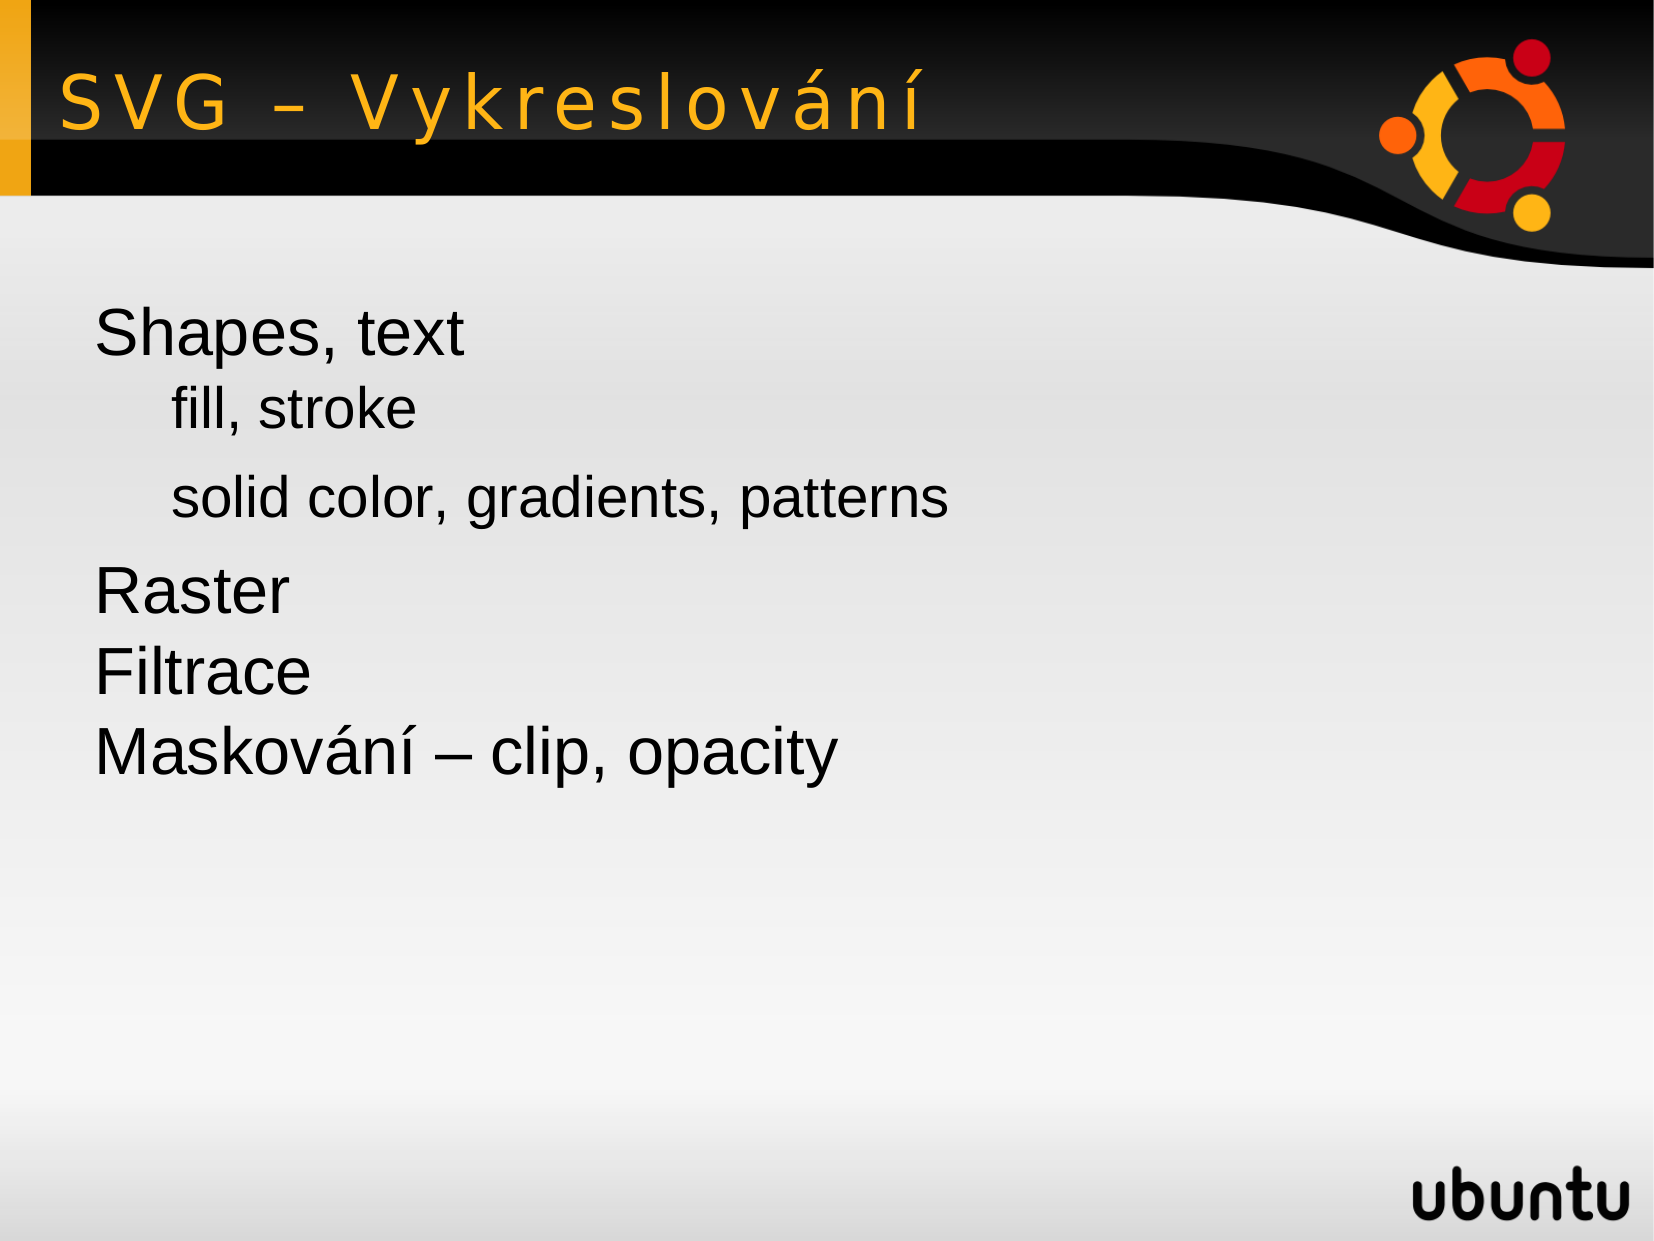

# SVG – Vykreslování
Shapes, text
fill, stroke
solid color, gradients, patterns
Raster
Filtrace
Maskování – clip, opacity